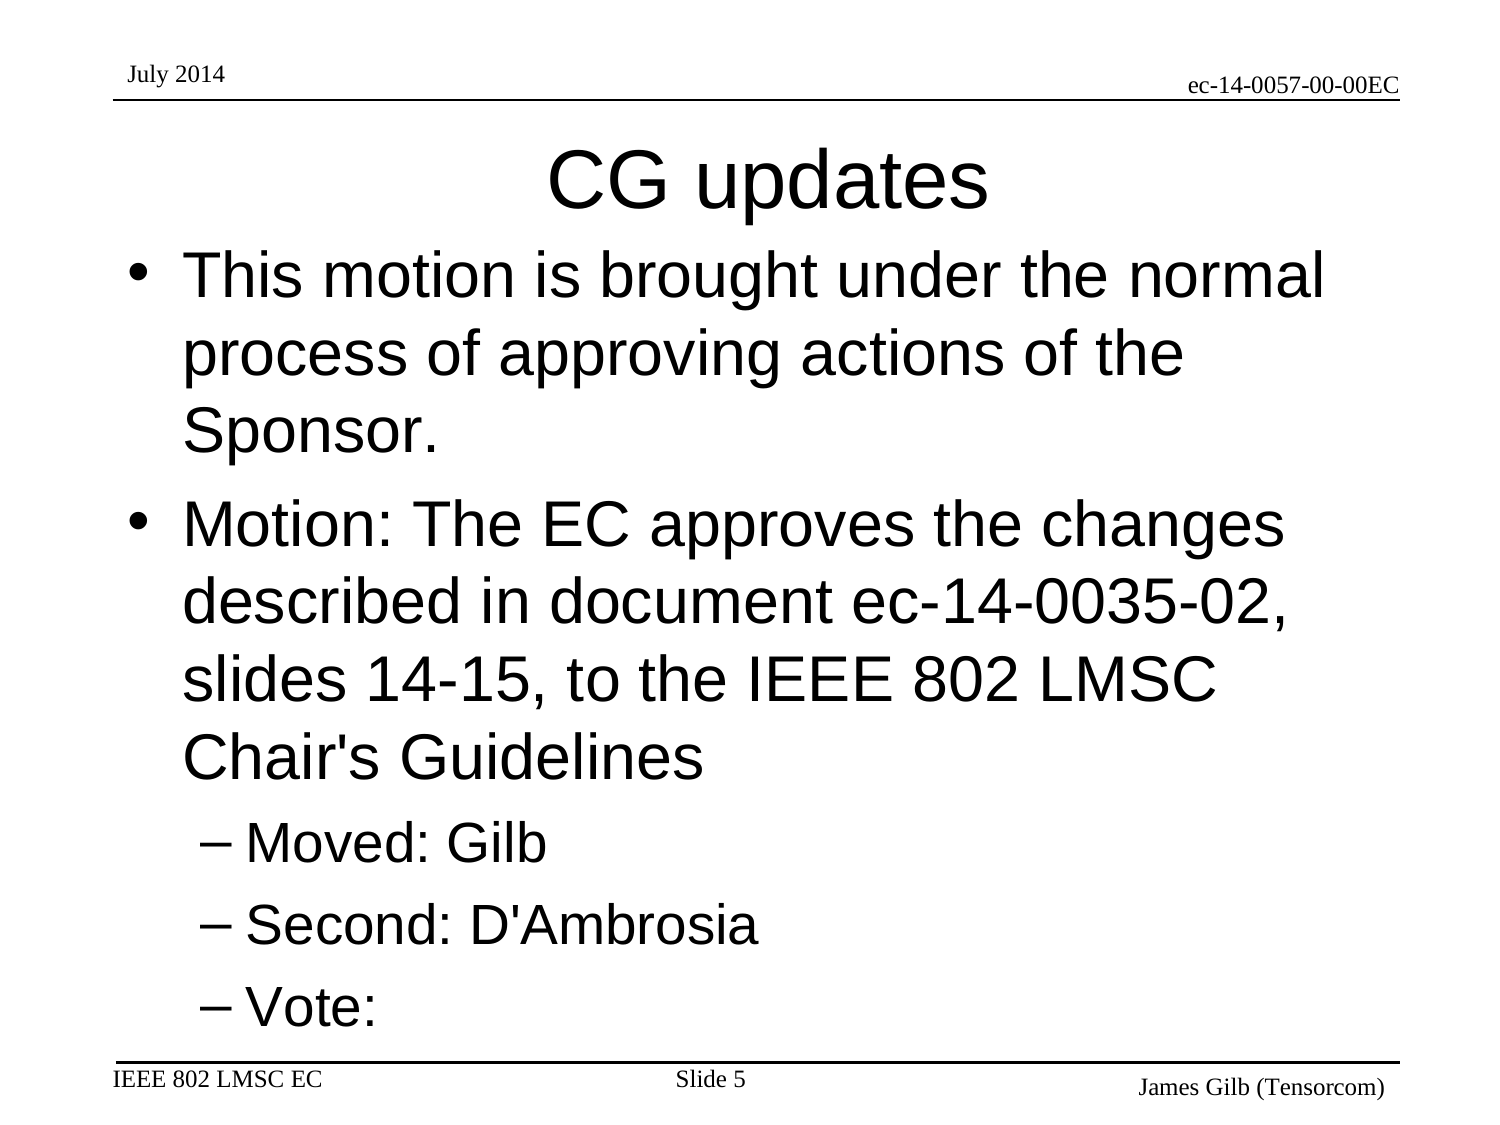

# CG updates
This motion is brought under the normal process of approving actions of the Sponsor.
Motion: The EC approves the changes described in document ec-14-0035-02, slides 14-15, to the IEEE 802 LMSC Chair's Guidelines
Moved: Gilb
Second: D'Ambrosia
Vote:
5